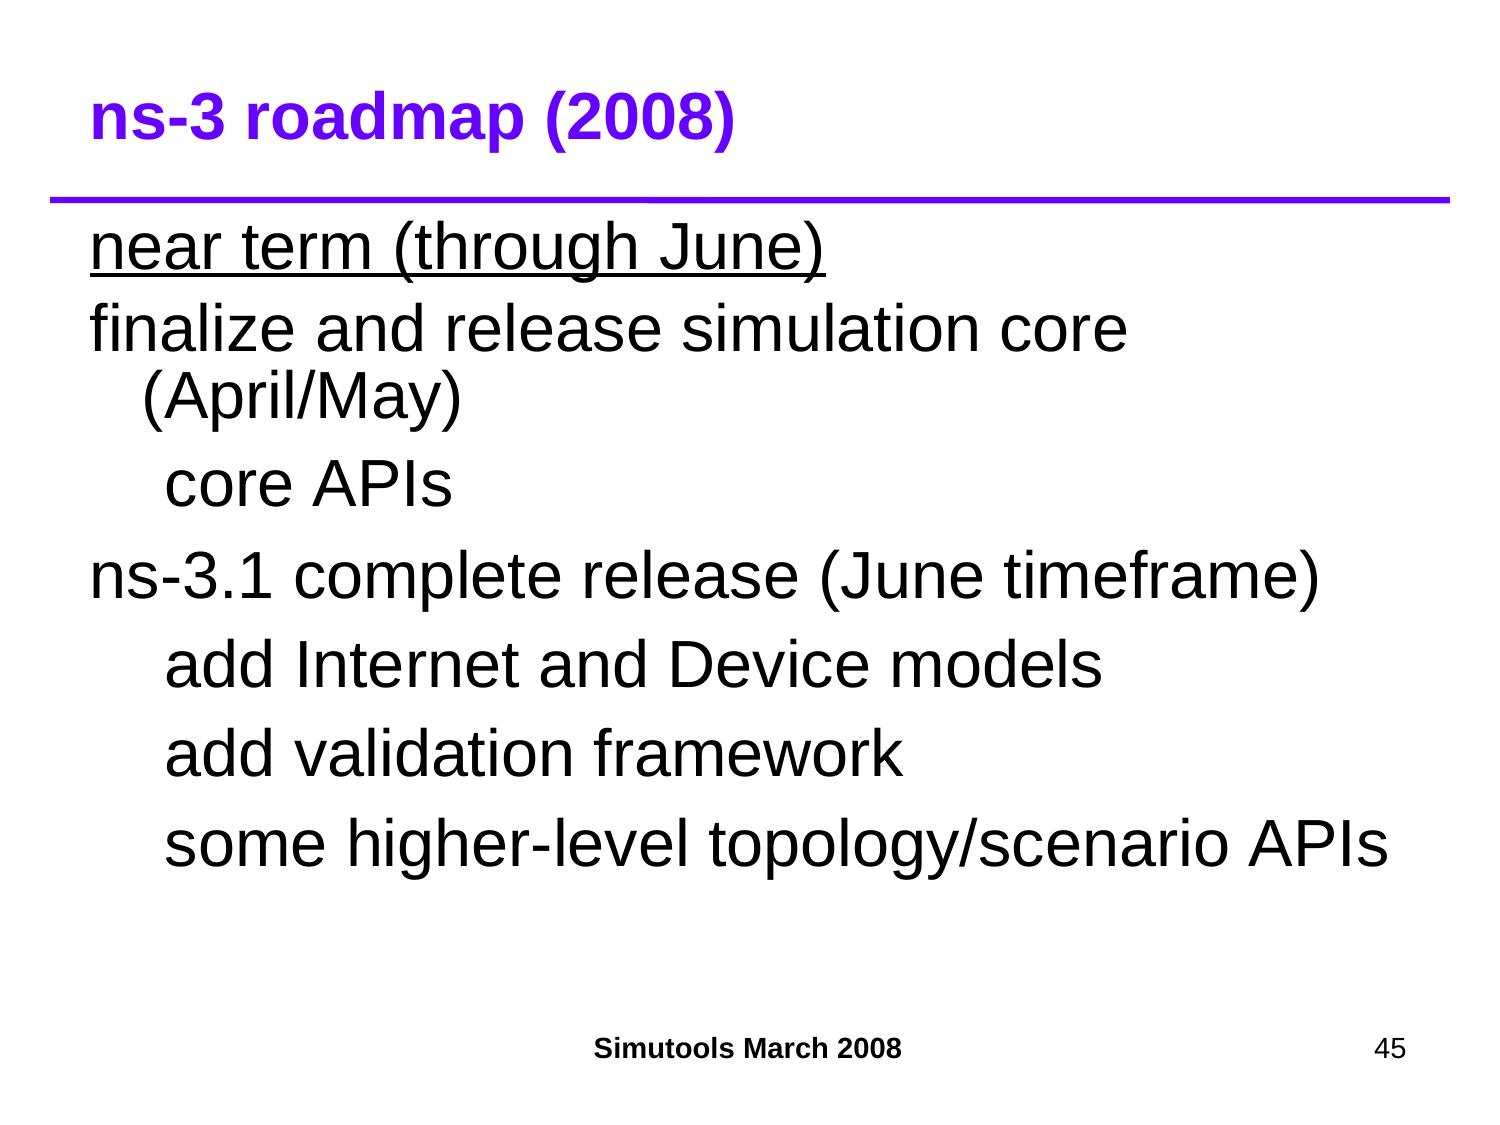

# ns-3 roadmap (2008)
near term (through June)
finalize and release simulation core (April/May)
core APIs
ns-3.1 complete release (June timeframe)
add Internet and Device models
add validation framework
some higher-level topology/scenario APIs
45